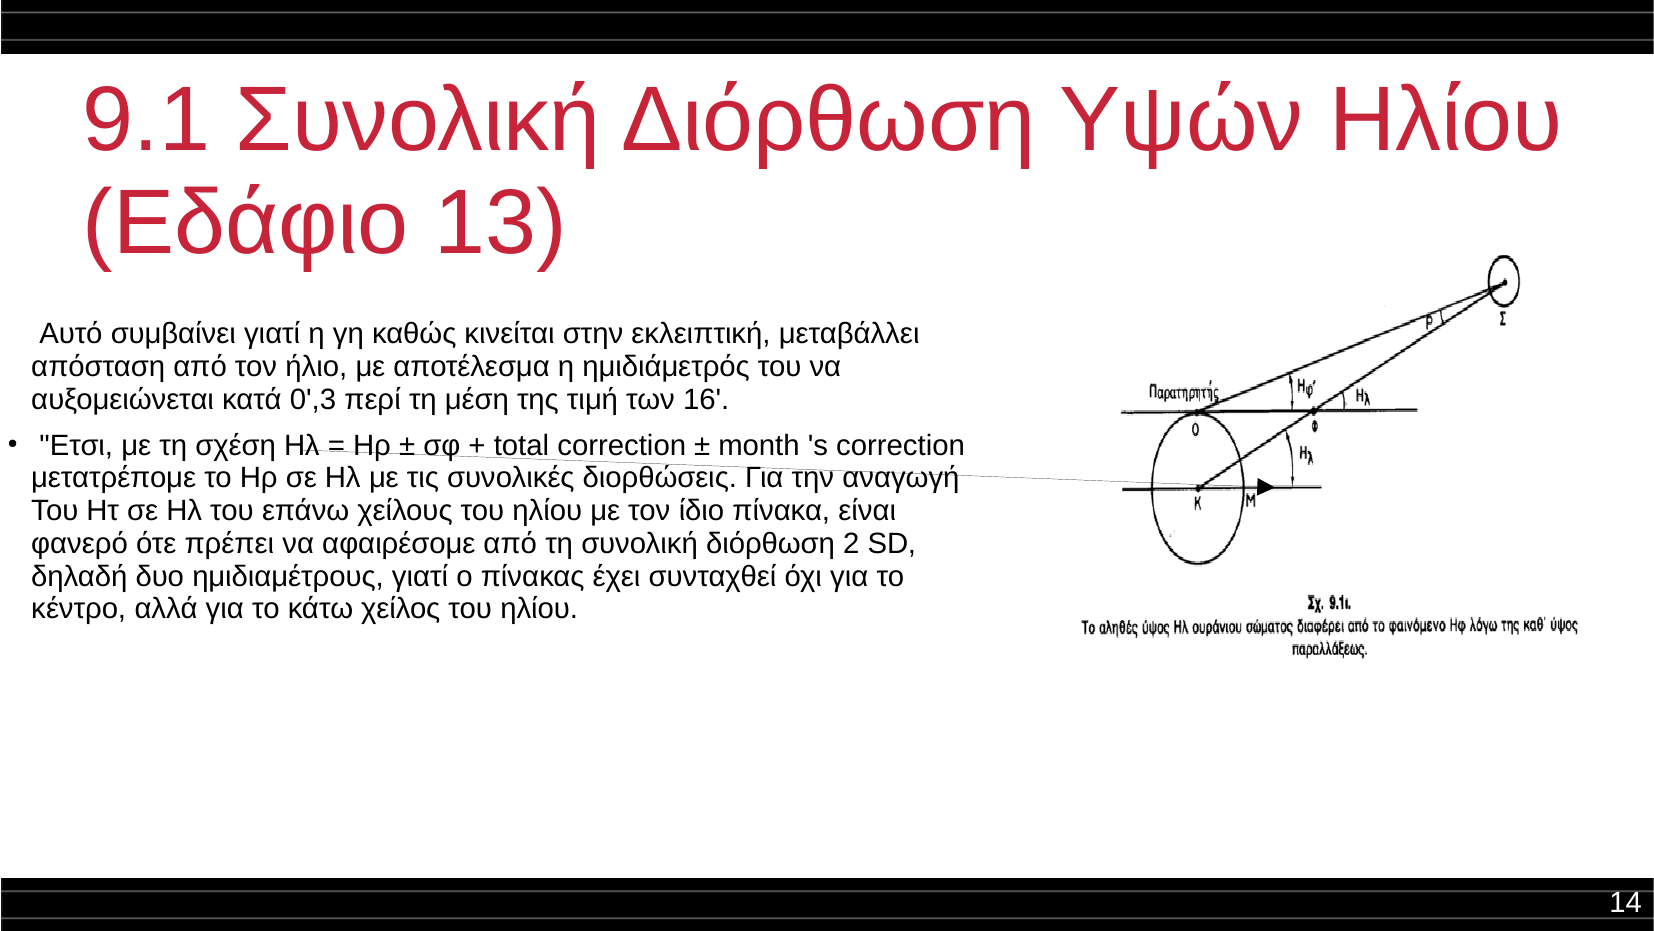

# 9.1 Συνολική Διόρθωση Υψών Ηλίου (Εδάφιο 13)
 Αυτό συμβαίνει γιατί η γη καθώς κινείται στην εκλειπτική, μεταβάλλει απόσταση από τον ήλιο, με αποτέλεσμα η ημιδιάμετρός του να αυξομειώνεται κατά 0',3 περί τη μέση της τιμή των 16'.
 "Ετσι, με τη σχέση Ηλ = Ηρ ± σφ + total correction ± month 's correction μετατρέπομε το Ηρ σε Ηλ με τις συνολικές διορθώσεις. Για την αναγωγή Του Ητ σε Ηλ του επάνω χείλους του ηλίου με τον ίδιο πίνακα, είναι φανερό ότε πρέπει να αφαιρέσομε από τη συνολική διόρθωση 2 SD, δηλαδή δυο ημιδιαμέτρους, γιατί ο πίνακας έχει συνταχθεί όχι για το κέντρο, αλλά για το κάτω χείλος του ηλίου.